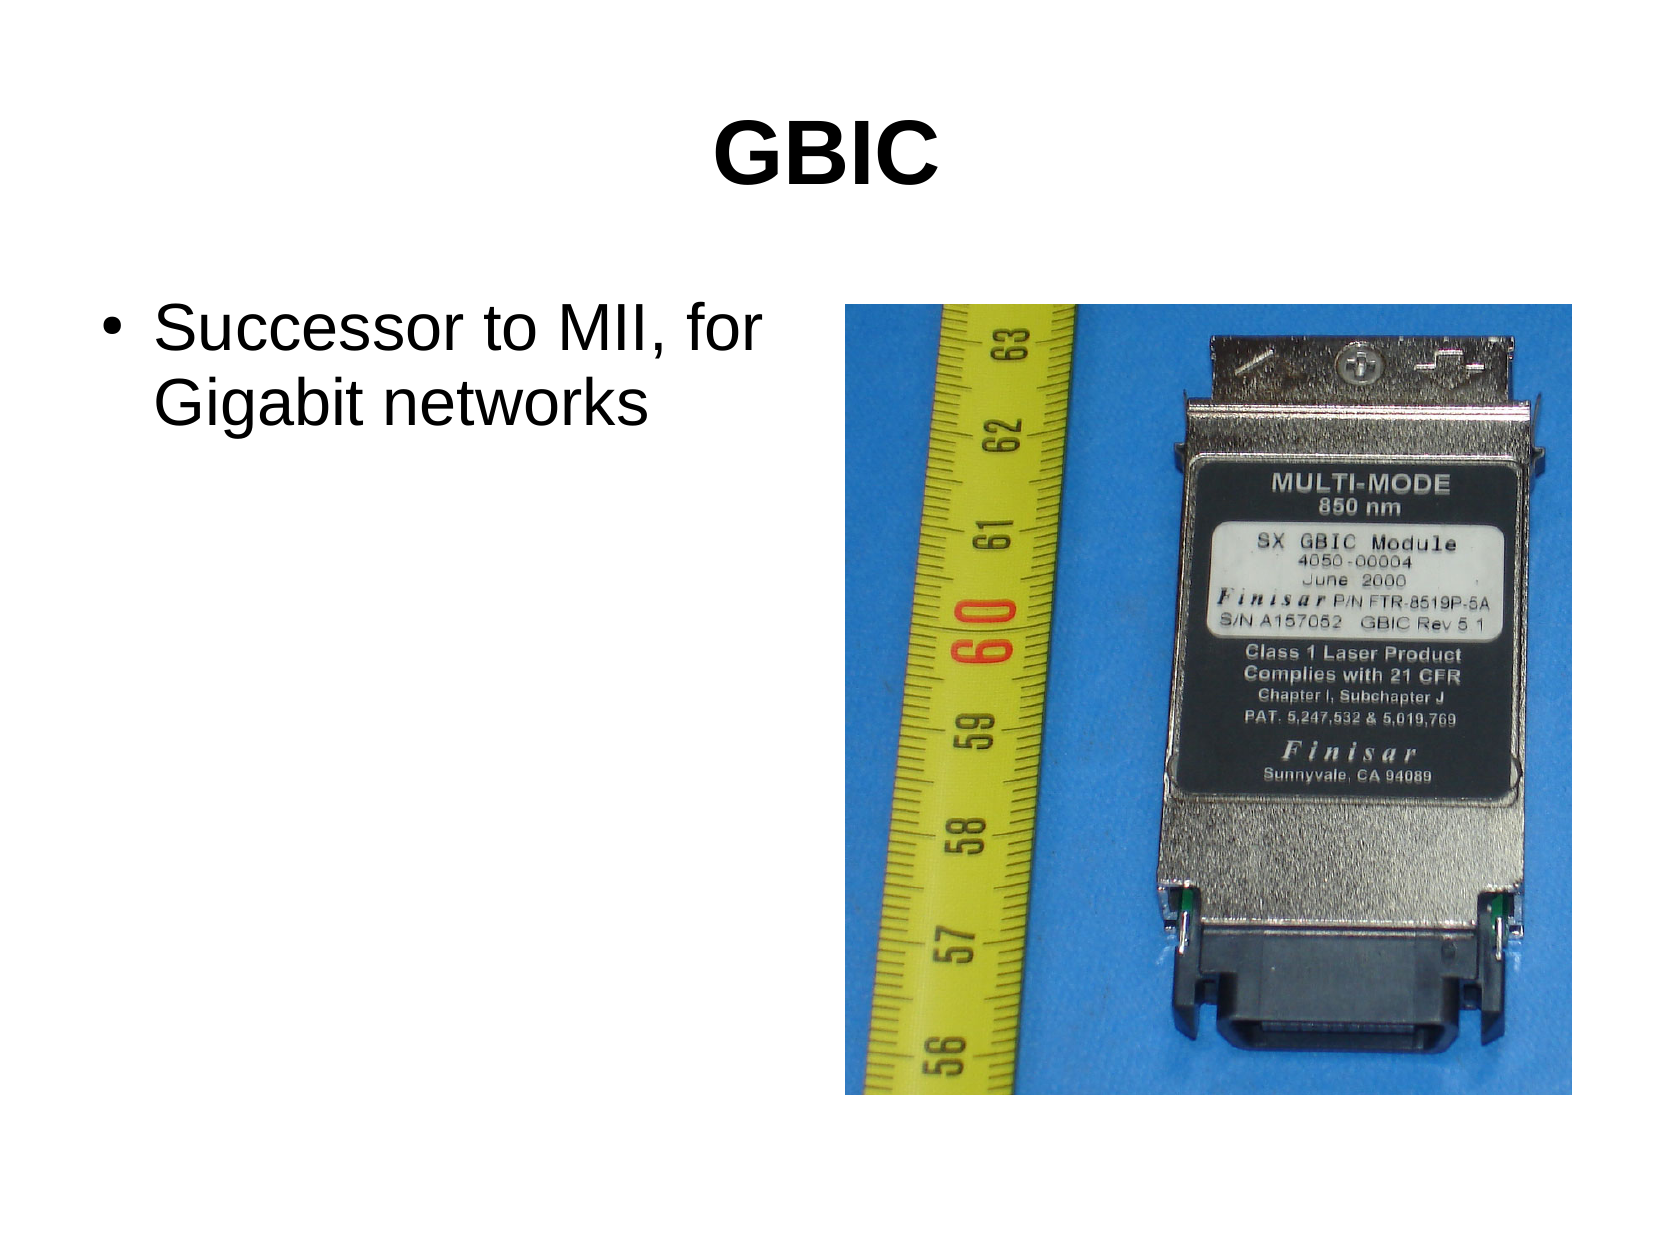

# GBIC
Successor to MII, for Gigabit networks